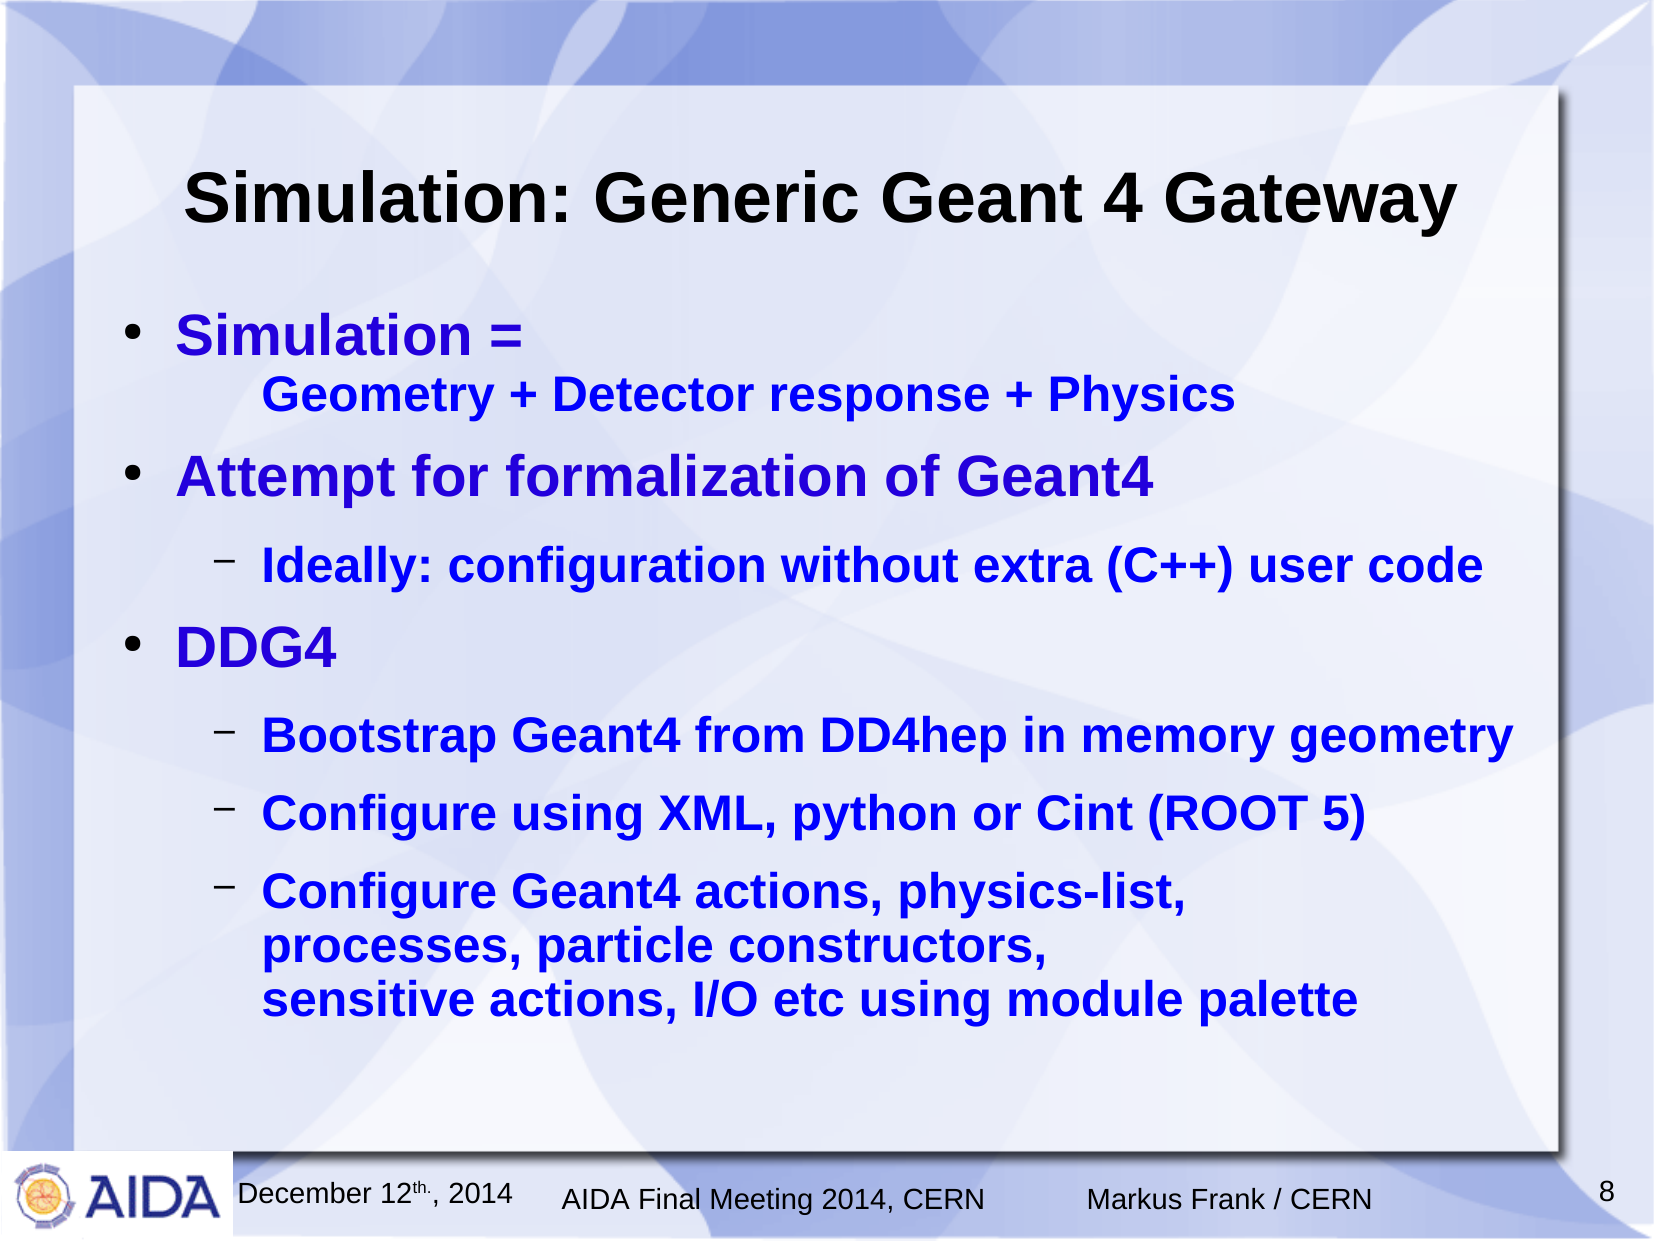

# Simulation: Generic Geant 4 Gateway
Simulation =
Geometry + Detector response + Physics
Attempt for formalization of Geant4
Ideally: configuration without extra (C++) user code
DDG4
Bootstrap Geant4 from DD4hep in memory geometry
Configure using XML, python or Cint (ROOT 5)
Configure Geant4 actions, physics-list,
processes, particle constructors,
sensitive actions, I/O etc using module palette
8
May 24th, 2013
LHCb Simulation Day, Markus Frank / LHCb Online